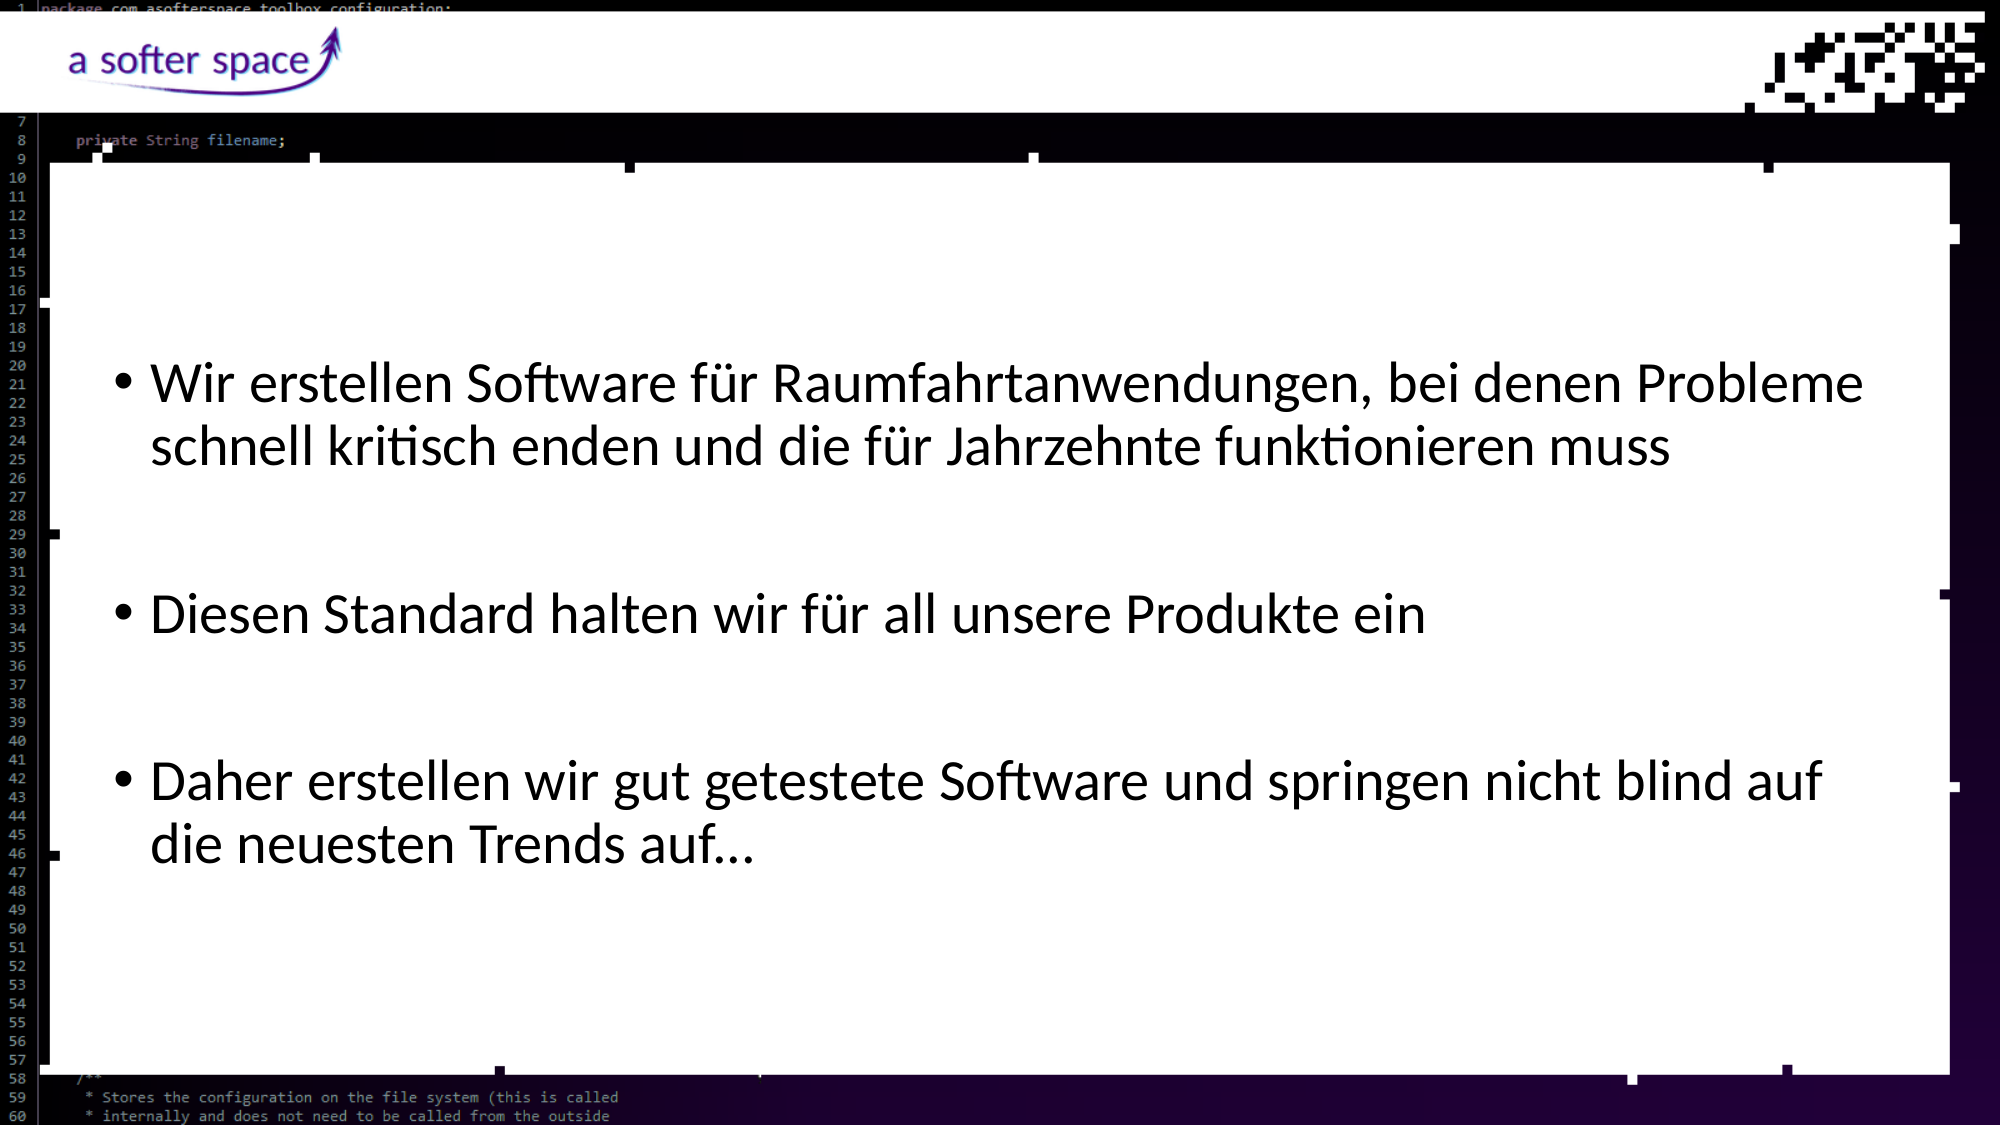

# Wir erstellen Software für Raumfahrtanwendungen, bei denen Probleme schnell kritisch enden und die für Jahrzehnte funktionieren muss
Diesen Standard halten wir für all unsere Produkte ein
Daher erstellen wir gut getestete Software und springen nicht blind auf die neuesten Trends auf...